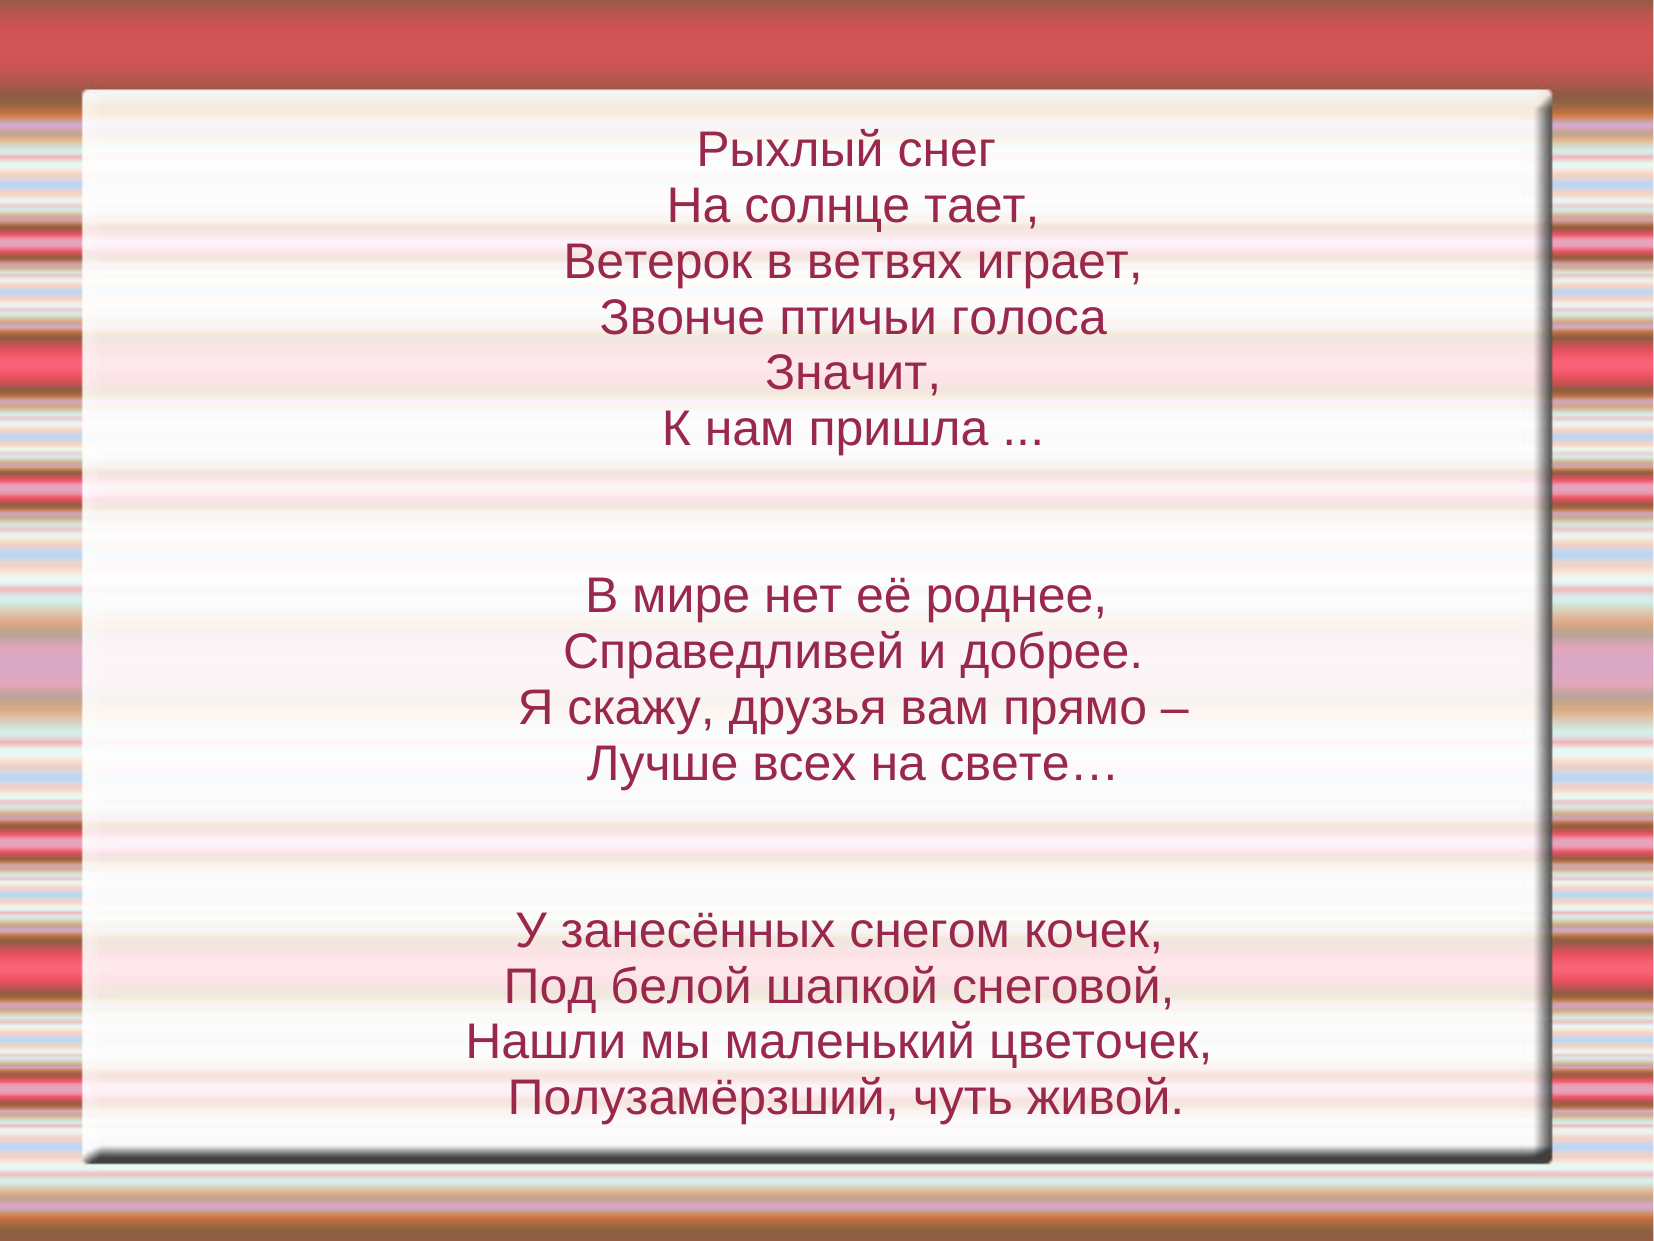

# Рыхлый снег
 На солнце тает,
 Ветерок в ветвях играет,
 Звонче птичьи голоса
 Значит,
 К нам пришла ...
В мире нет её роднее,
 Справедливей и добрее.
 Я скажу, друзья вам прямо –
 Лучше всех на свете…
У занесённых снегом кочек,
Под белой шапкой снеговой,
Нашли мы маленький цветочек,
Полузамёрзший, чуть живой.